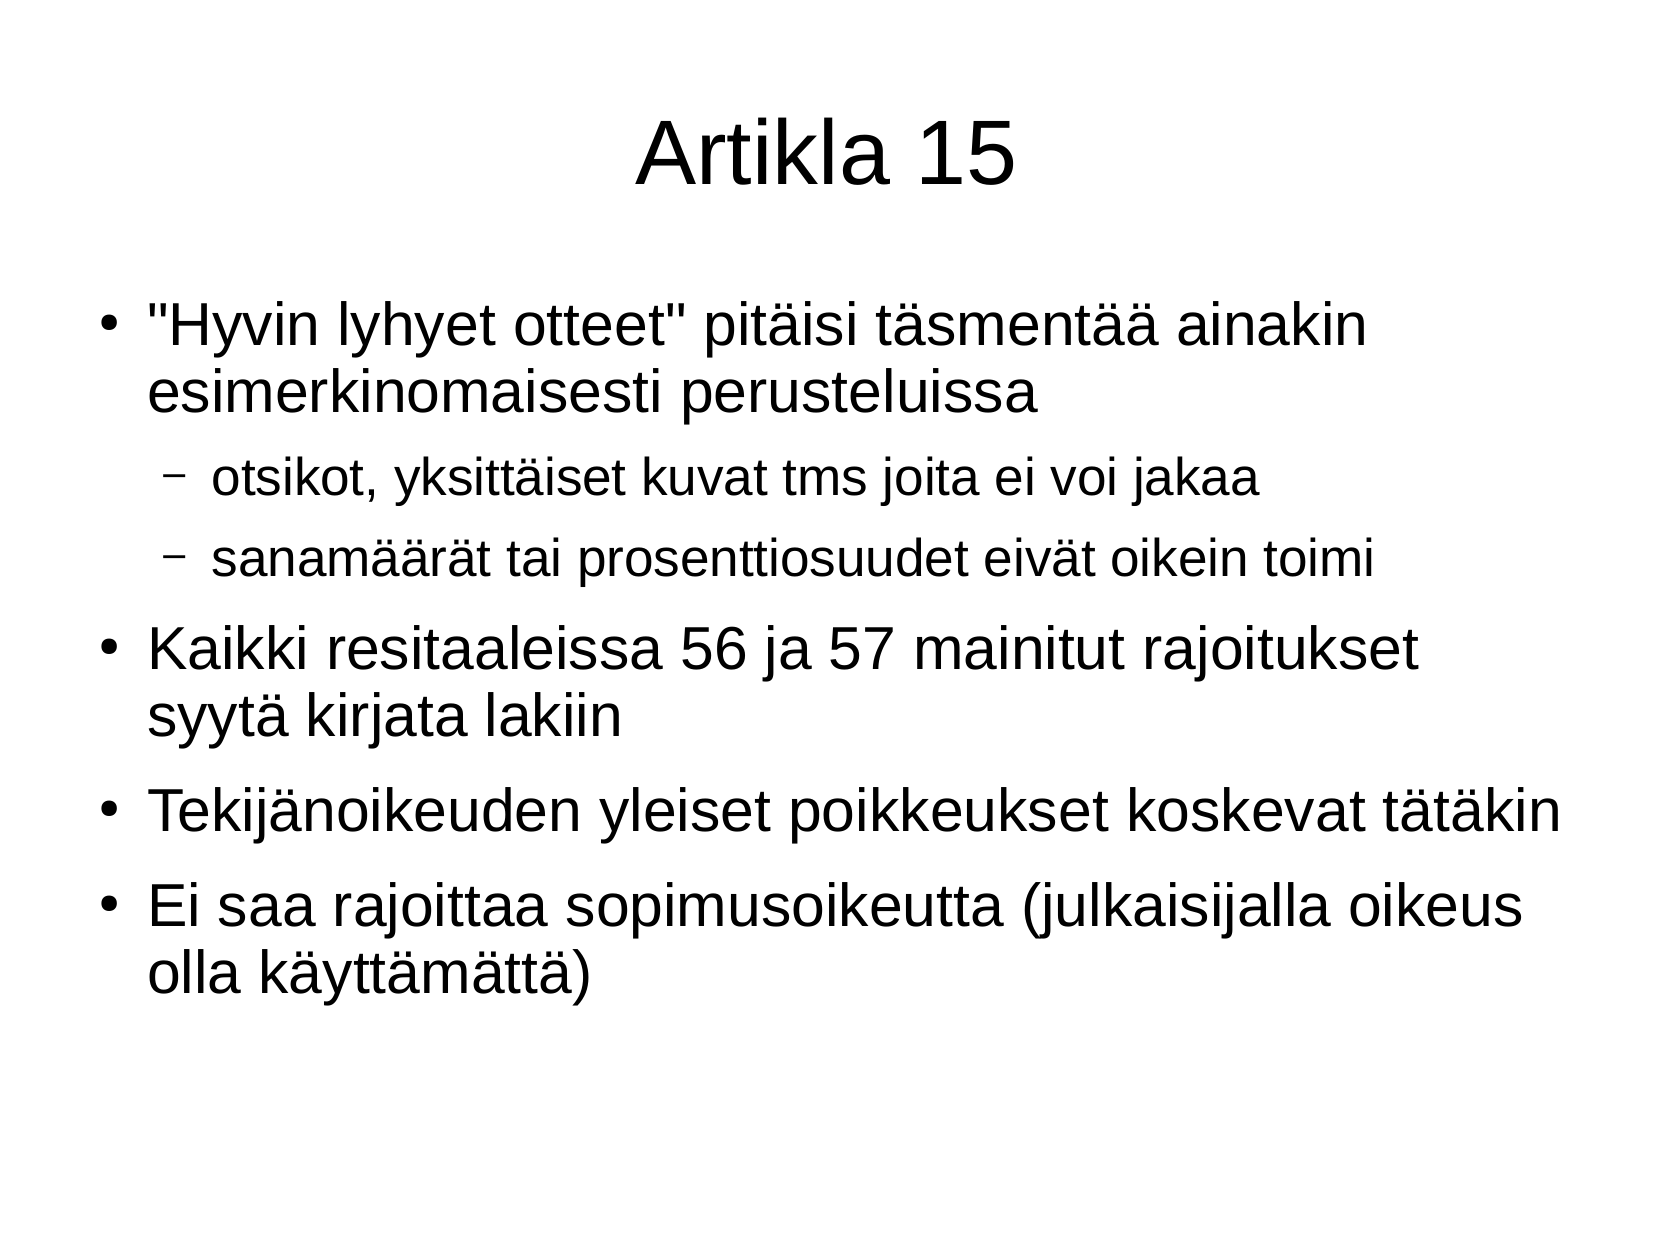

# Artikla 15
"Hyvin lyhyet otteet" pitäisi täsmentää ainakin esimerkinomaisesti perusteluissa
otsikot, yksittäiset kuvat tms joita ei voi jakaa
sanamäärät tai prosenttiosuudet eivät oikein toimi
Kaikki resitaaleissa 56 ja 57 mainitut rajoitukset syytä kirjata lakiin
Tekijänoikeuden yleiset poikkeukset koskevat tätäkin
Ei saa rajoittaa sopimusoikeutta (julkaisijalla oikeus olla käyttämättä)